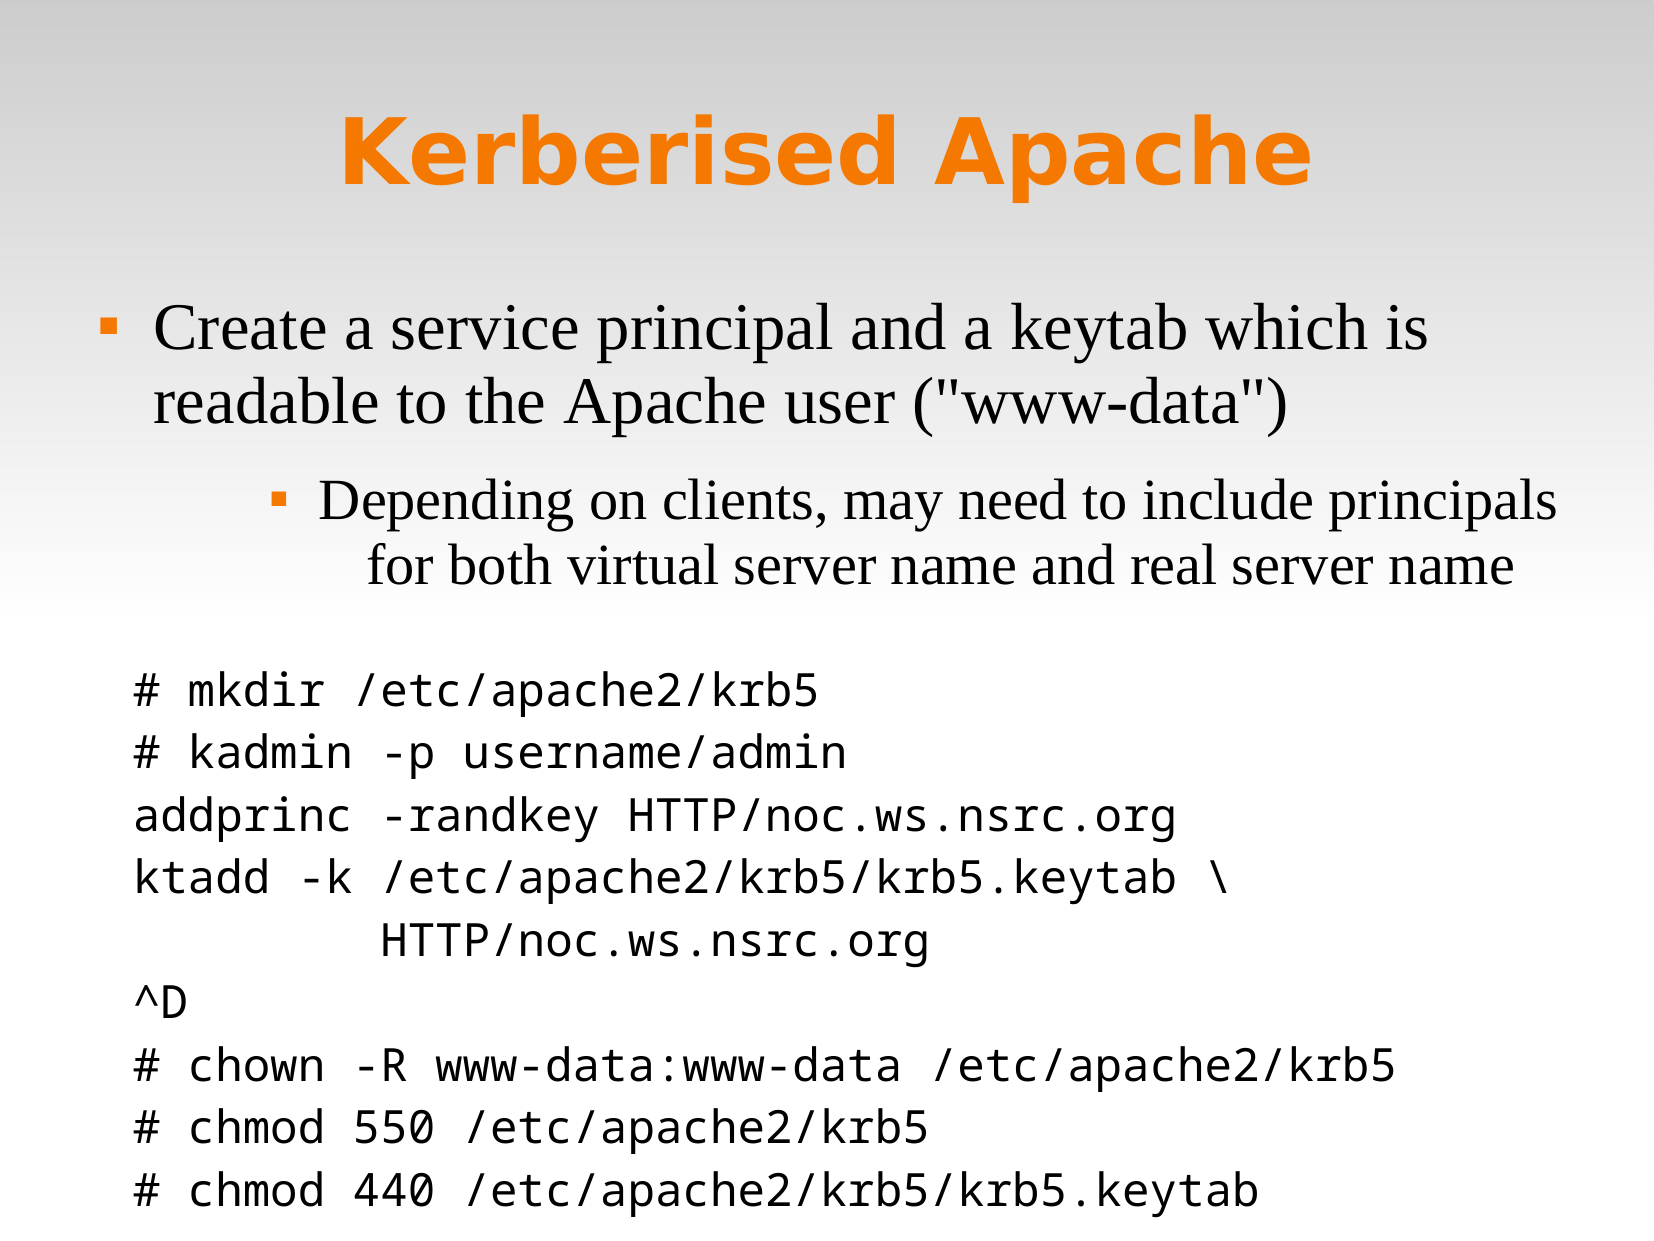

# Kerberised Apache
Create a service principal and a keytab which is readable to the Apache user ("www-data")
Depending on clients, may need to include principals for both virtual server name and real server name
# mkdir /etc/apache2/krb5
# kadmin -p username/admin
addprinc -randkey HTTP/noc.ws.nsrc.org
ktadd -k /etc/apache2/krb5/krb5.keytab \
 HTTP/noc.ws.nsrc.org
^D
# chown -R www-data:www-data /etc/apache2/krb5
# chmod 550 /etc/apache2/krb5
# chmod 440 /etc/apache2/krb5/krb5.keytab